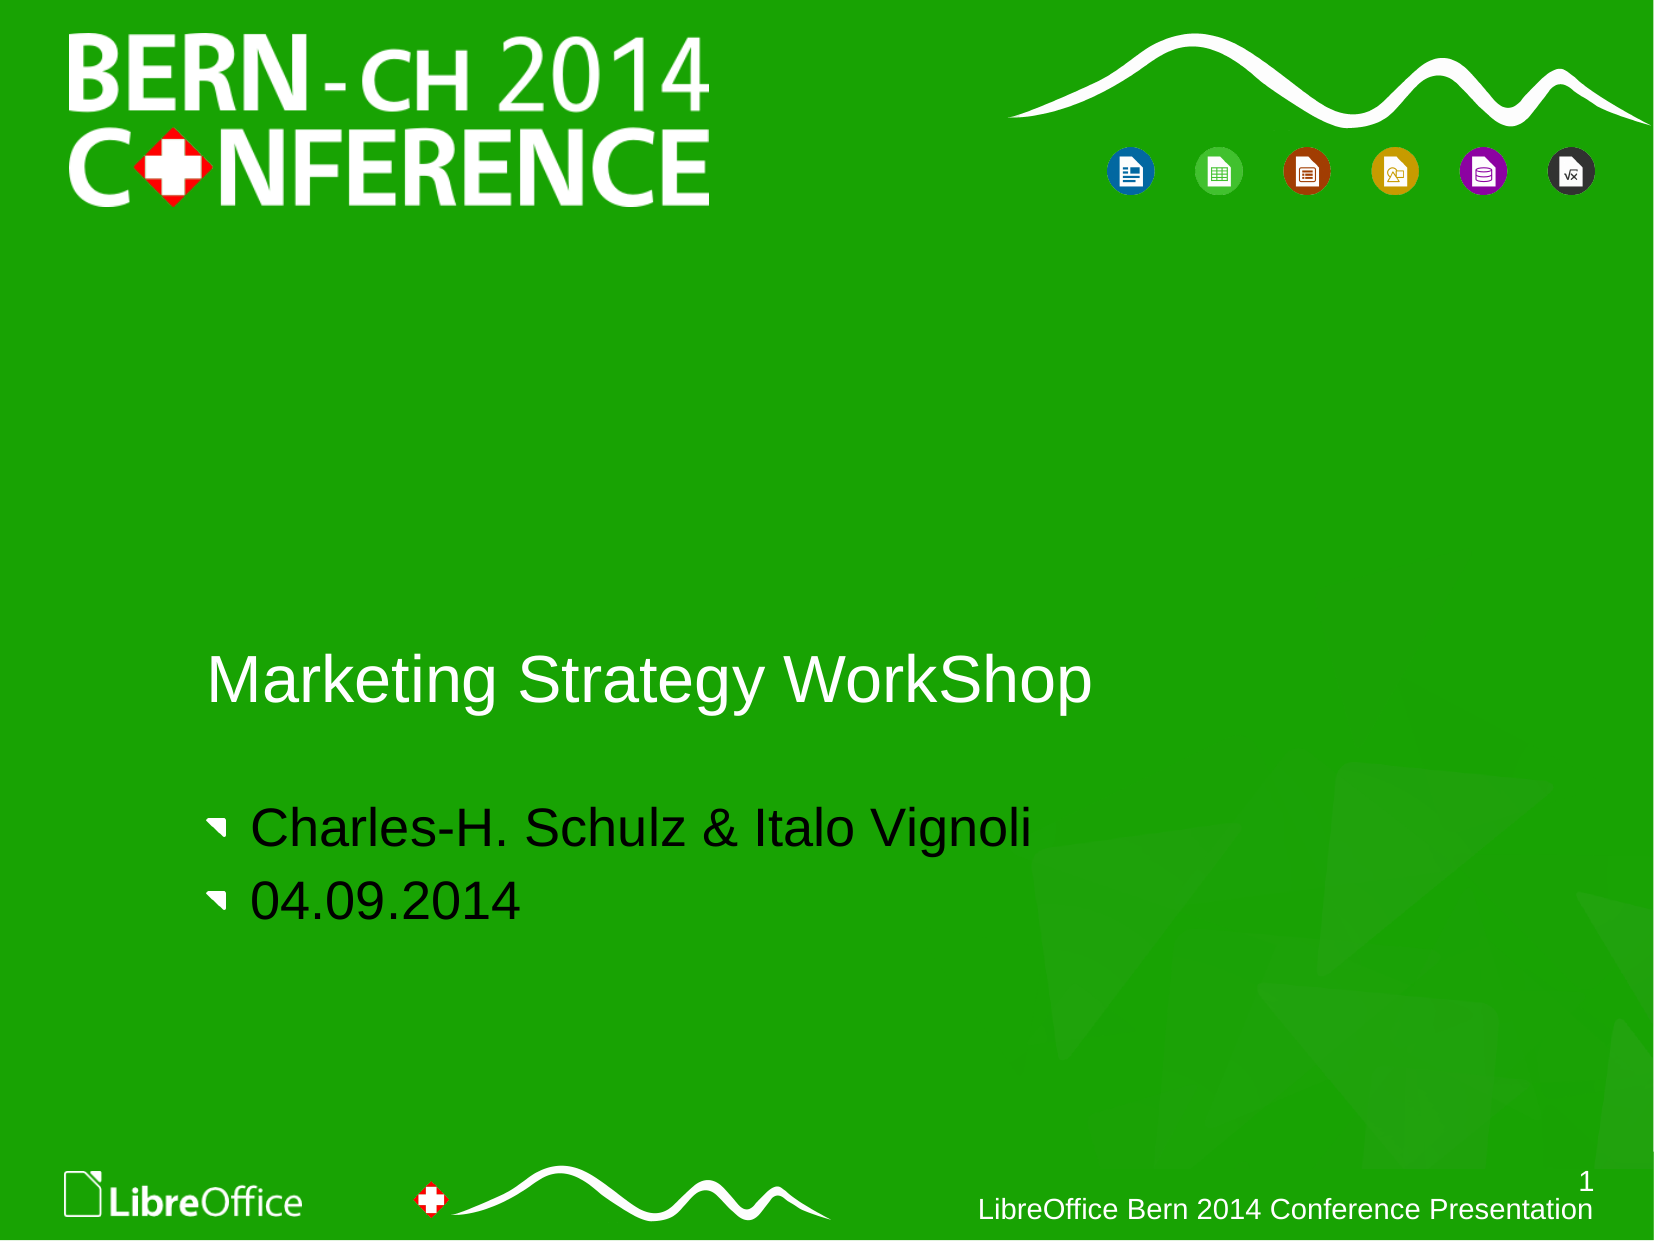

# Marketing Strategy WorkShop
Charles-H. Schulz & Italo Vignoli
04.09.2014
1
LibreOffice Bern 2014 Conference Presentation